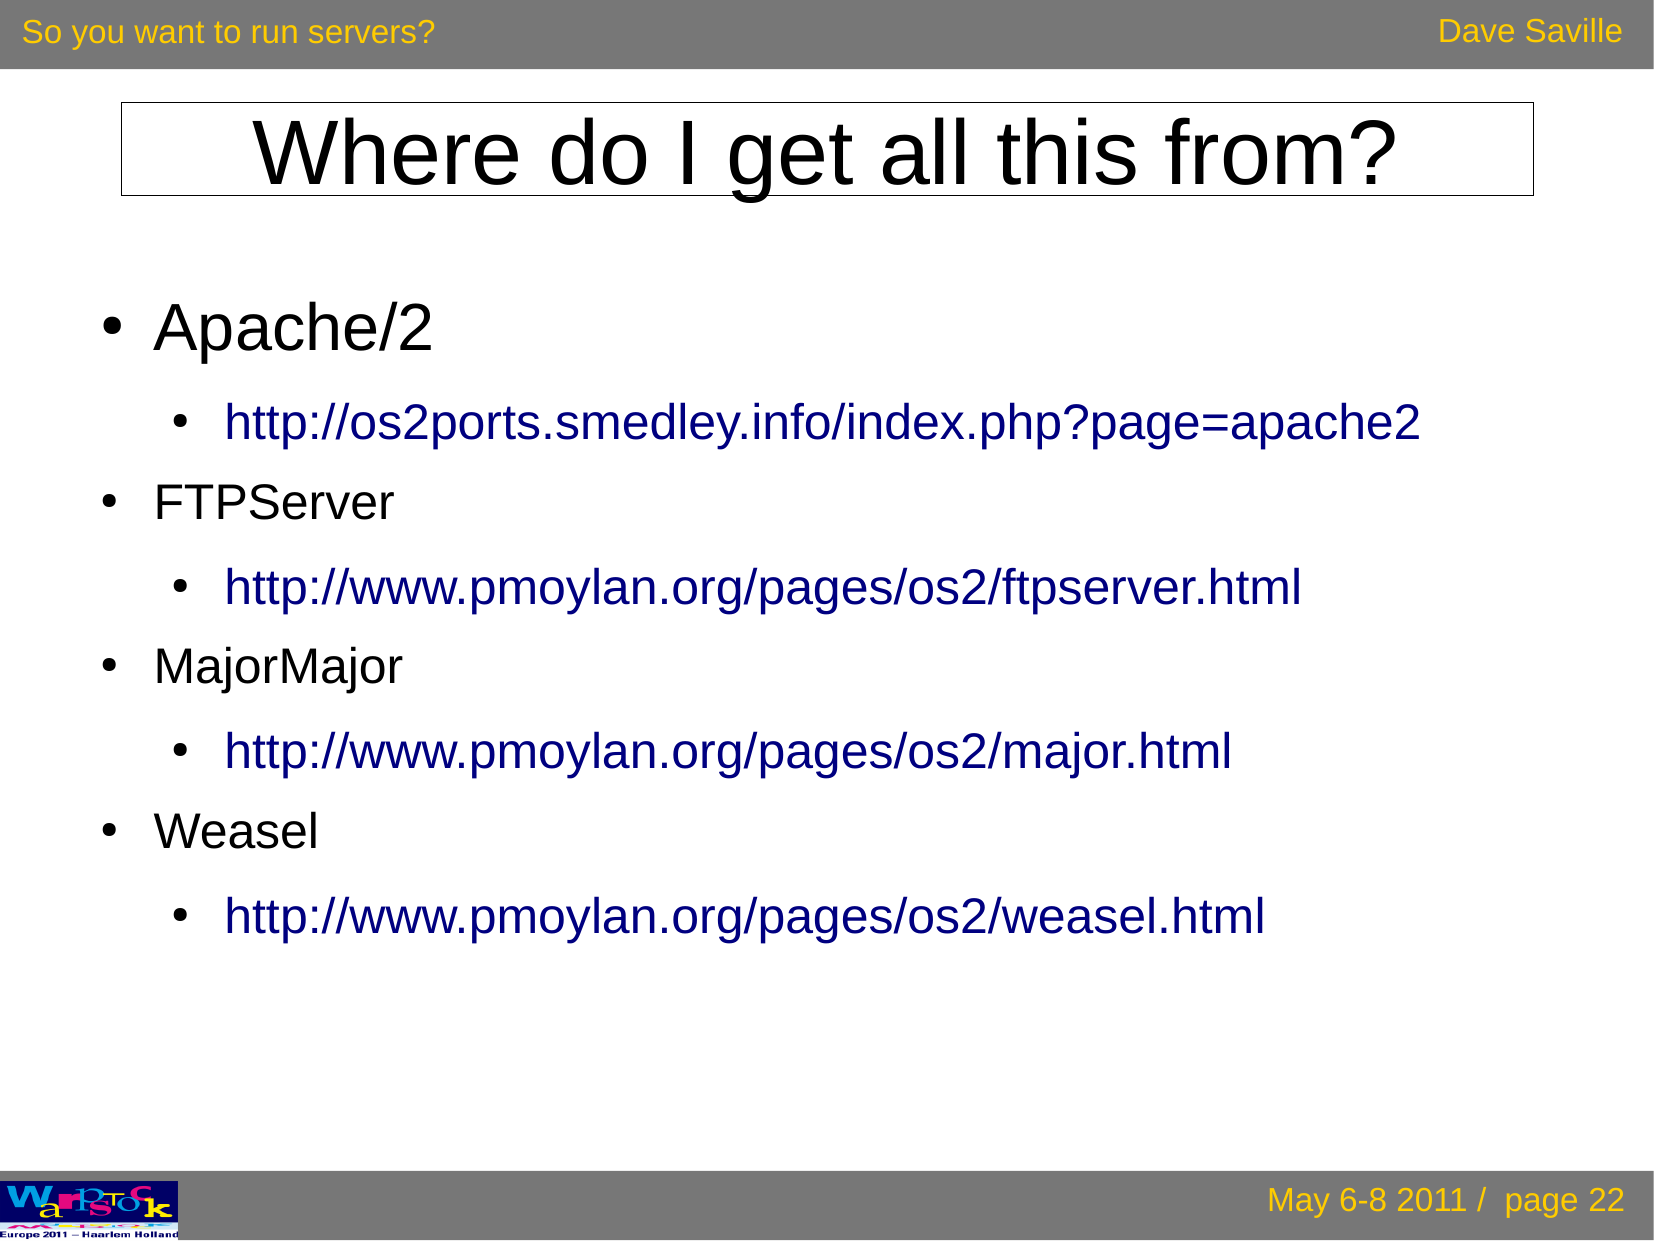

# Where do I get all this from?
Apache/2
http://os2ports.smedley.info/index.php?page=apache2
FTPServer
http://www.pmoylan.org/pages/os2/ftpserver.html
MajorMajor
http://www.pmoylan.org/pages/os2/major.html
Weasel
http://www.pmoylan.org/pages/os2/weasel.html